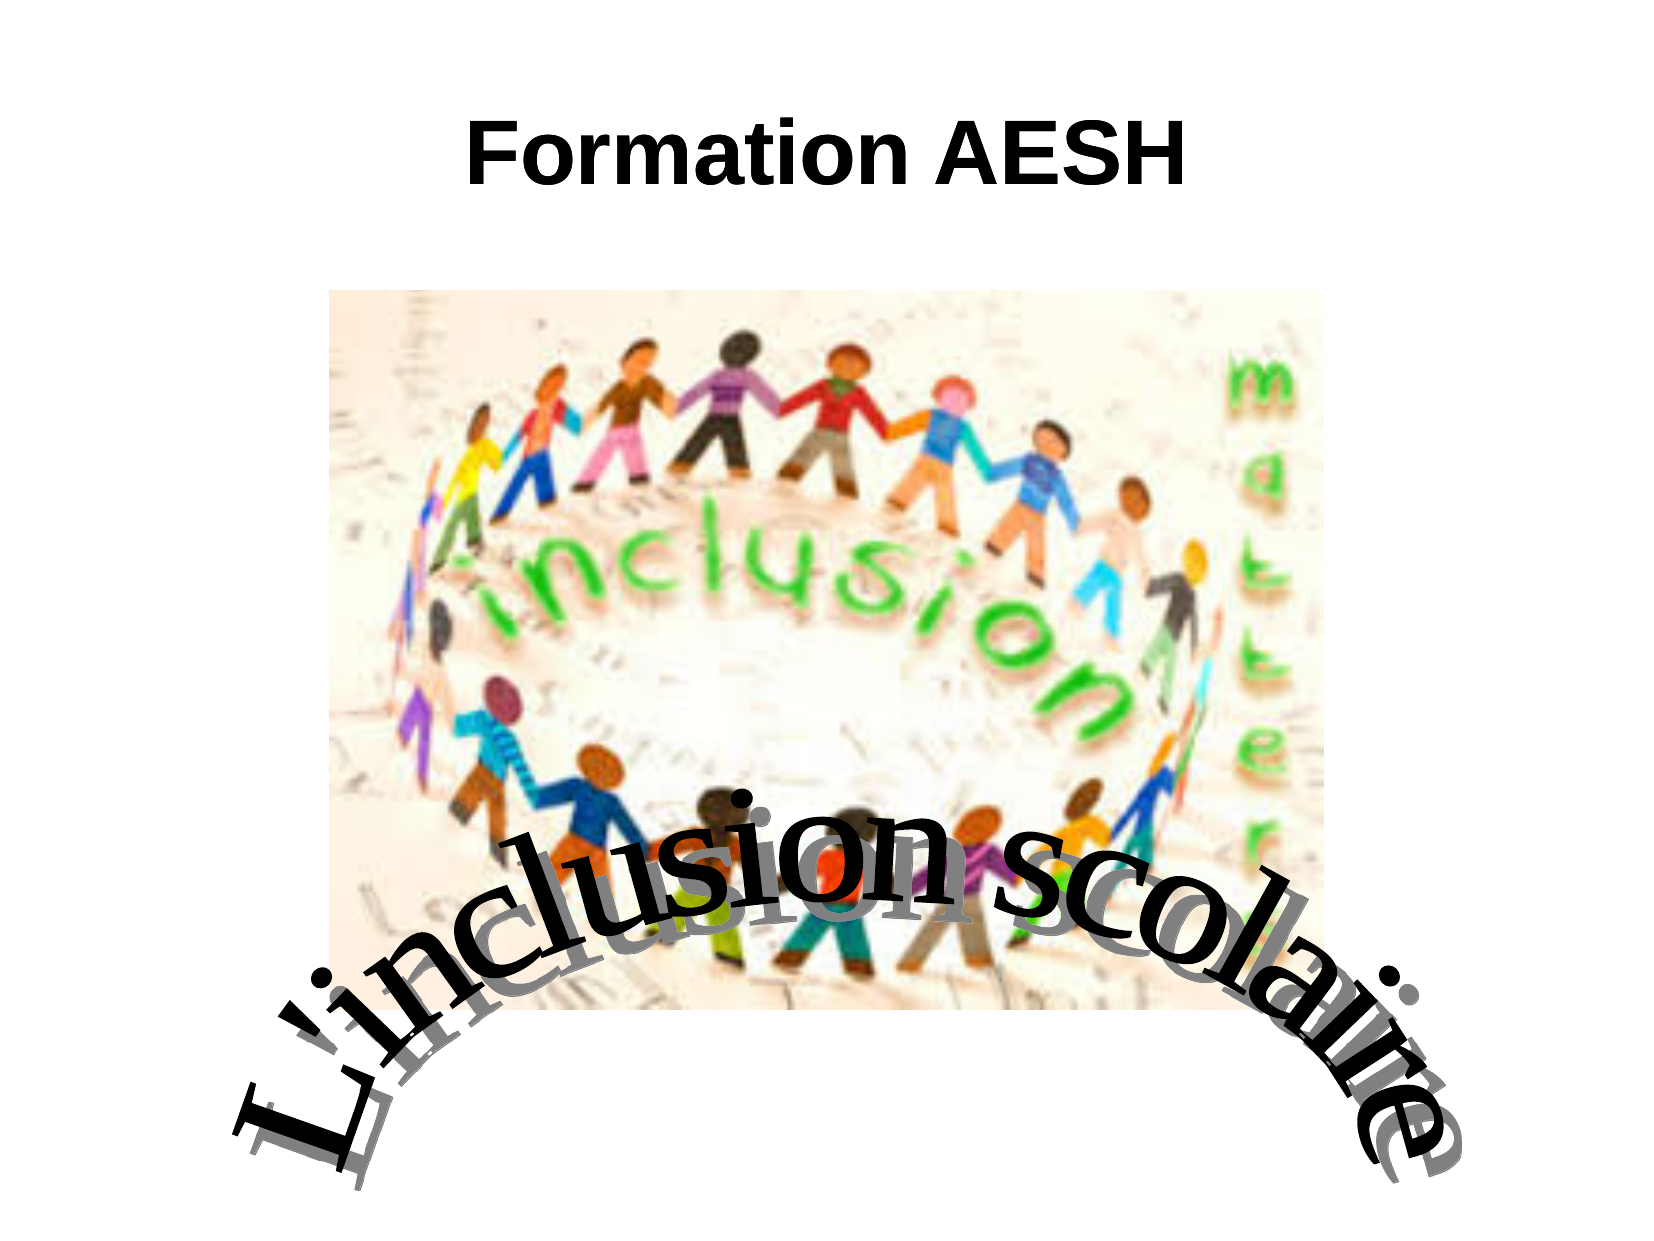

# Formation AESH
Formation AESH
 L'inclusion scolaire